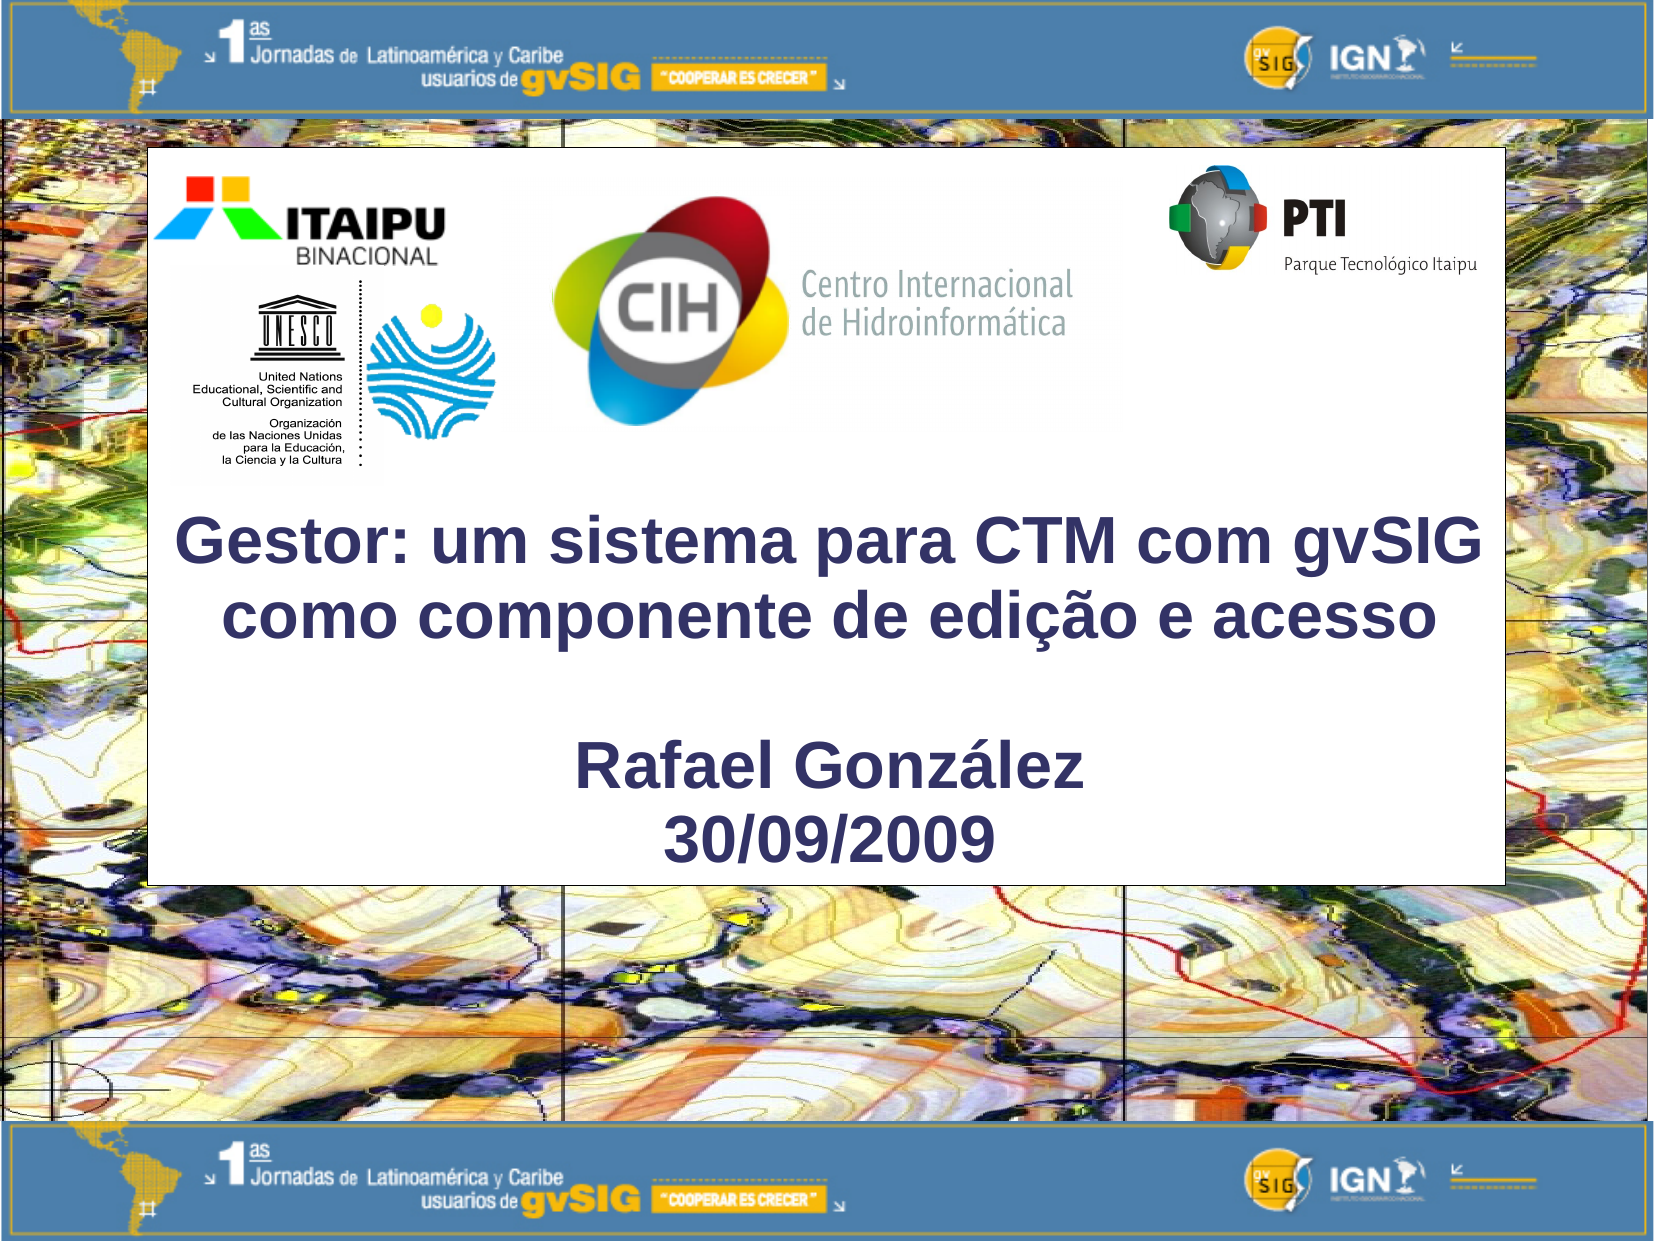

Gestor: um sistema para CTM com gvSIG como componente de edição e acesso
Rafael González
30/09/2009